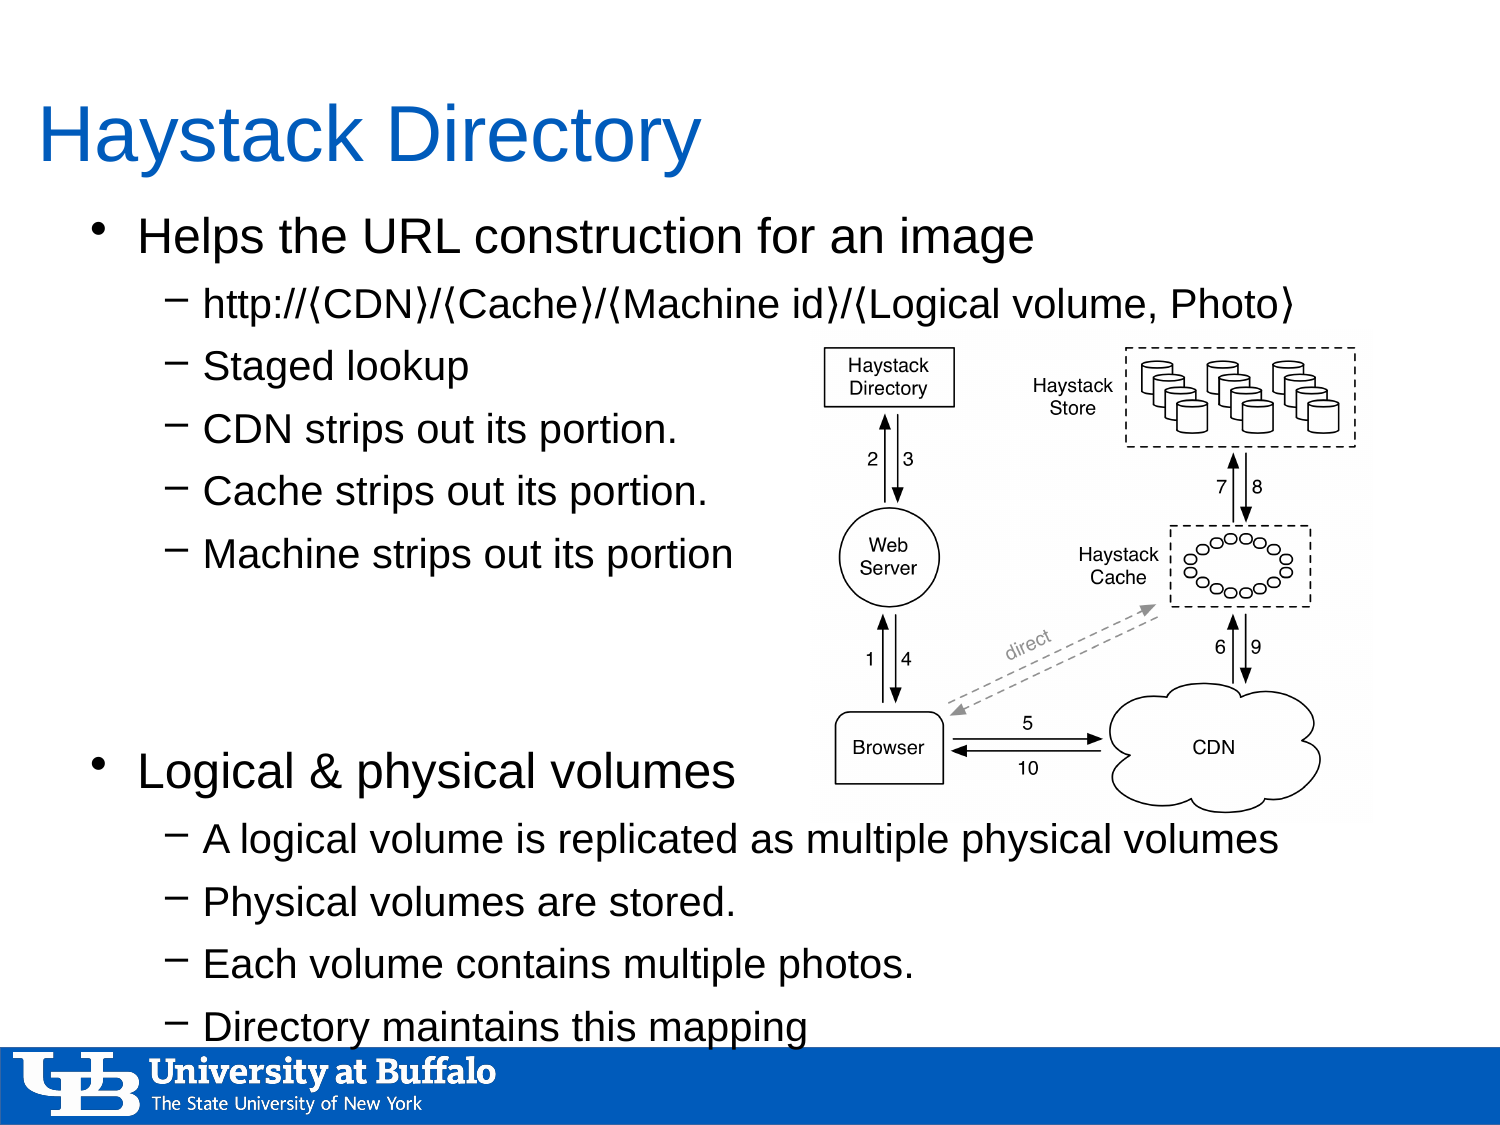

# Haystack Directory
Helps the URL construction for an image
http://⟨CDN⟩/⟨Cache⟩/⟨Machine id⟩/⟨Logical volume, Photo⟩
Staged lookup
CDN strips out its portion.
Cache strips out its portion.
Machine strips out its portion
Logical & physical volumes
A logical volume is replicated as multiple physical volumes
Physical volumes are stored.
Each volume contains multiple photos.
Directory maintains this mapping